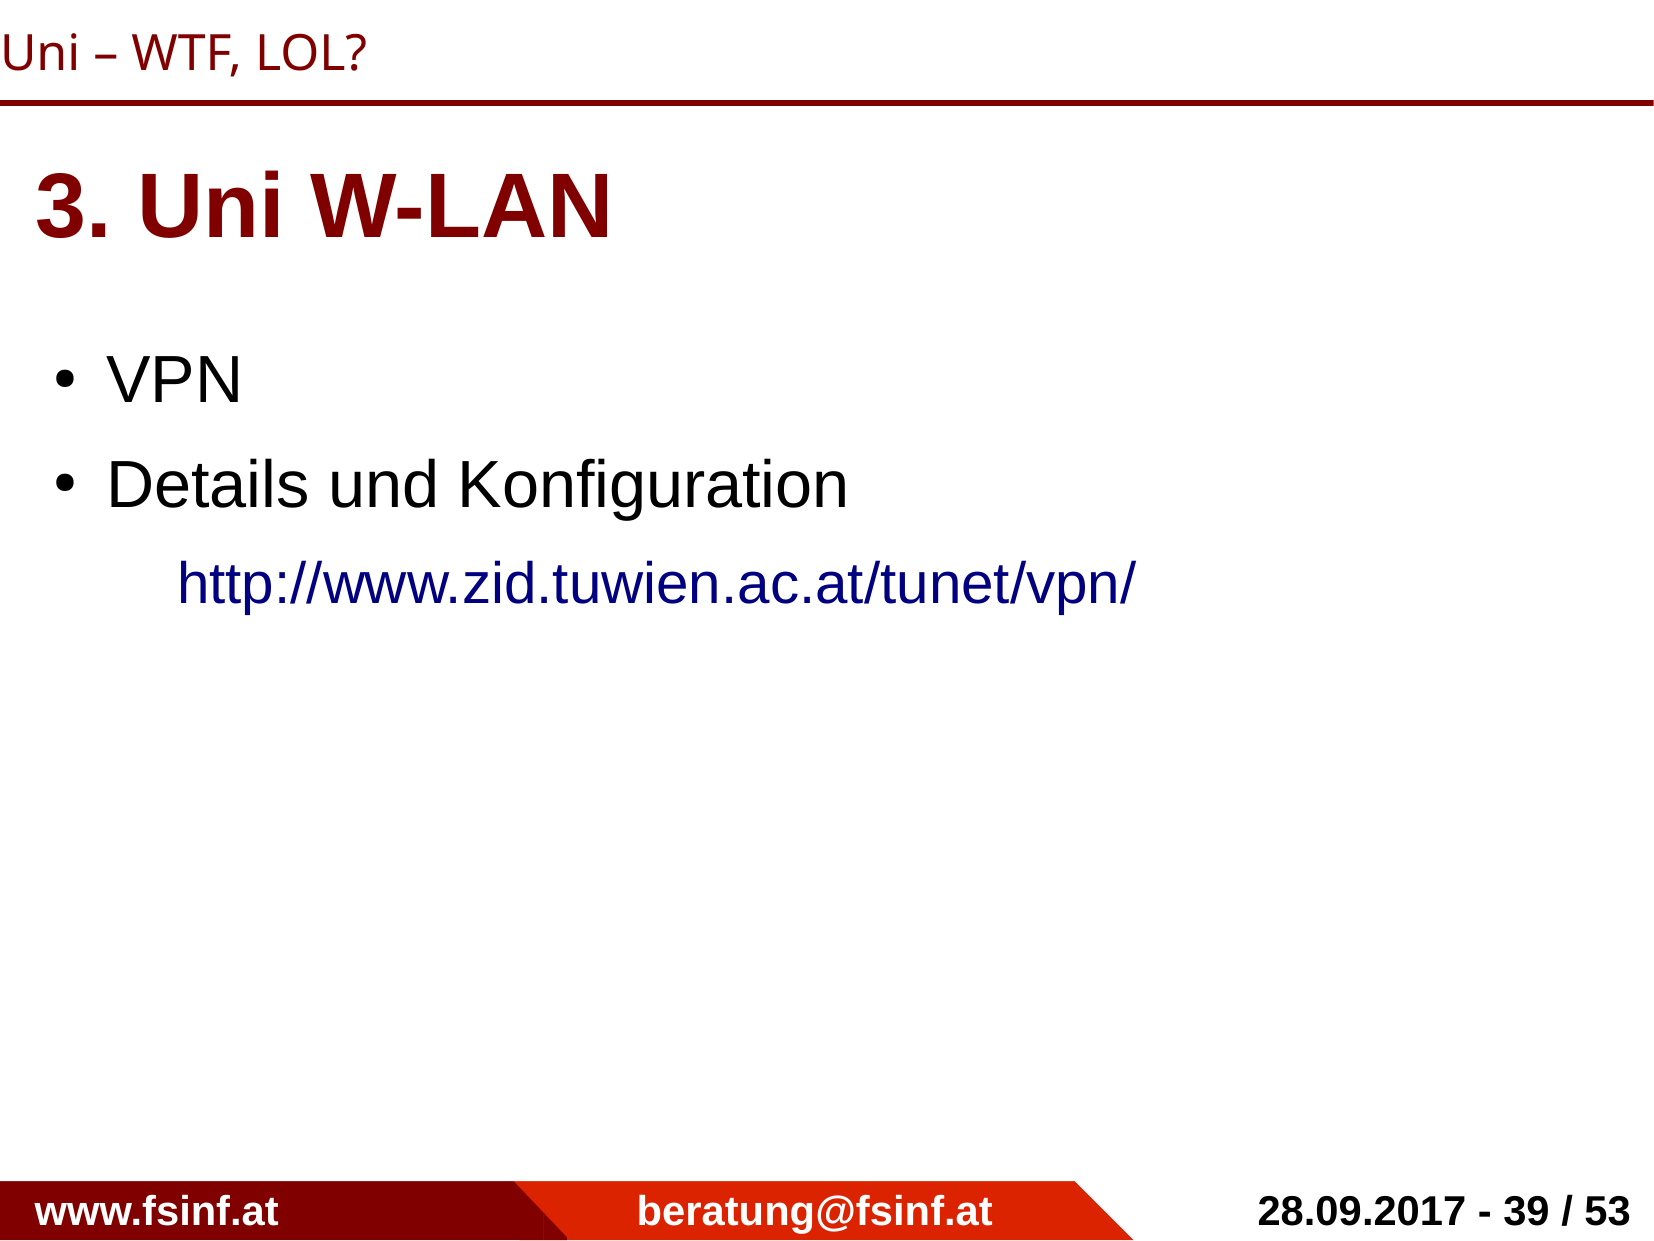

# 3. Uni W-LAN
VPN
Details und Konfiguration
http://www.zid.tuwien.ac.at/tunet/vpn/